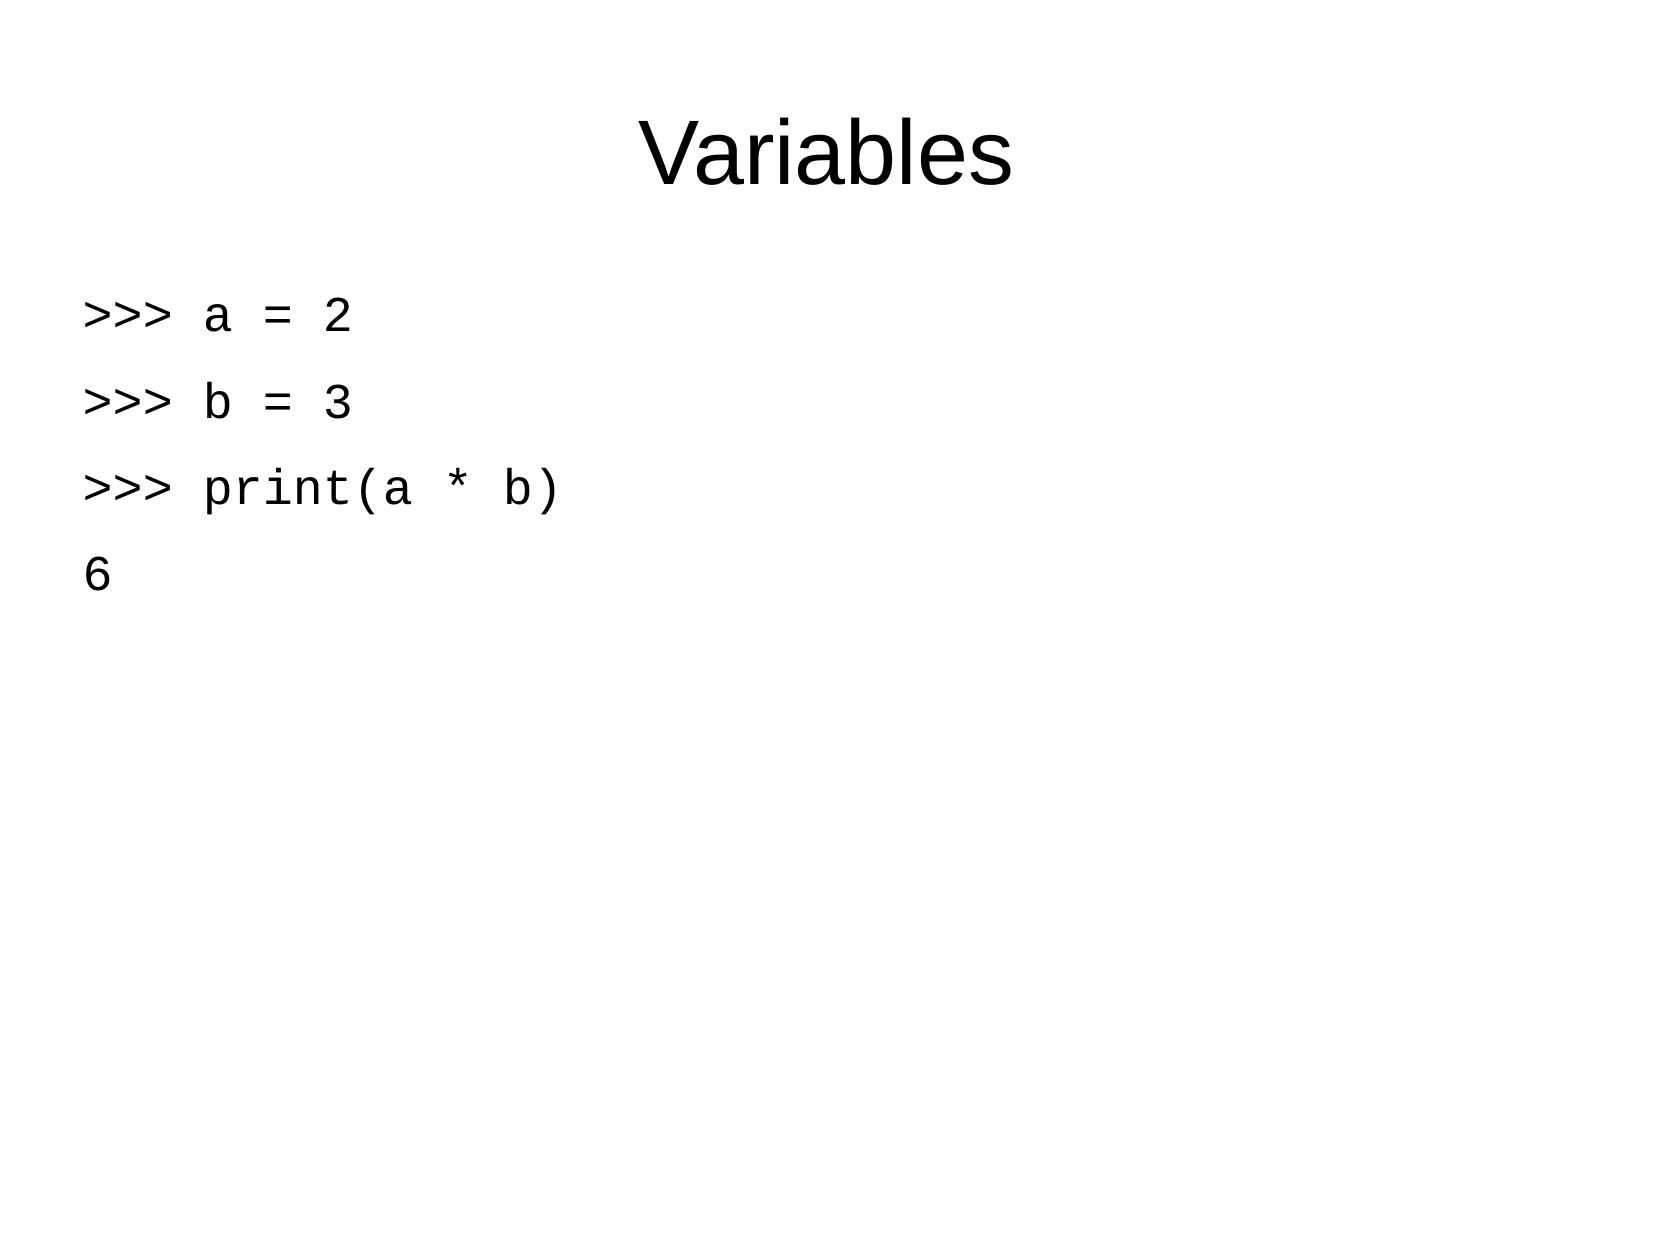

# Variables
>>> a = 2
>>> b = 3
>>> print(a * b)
6